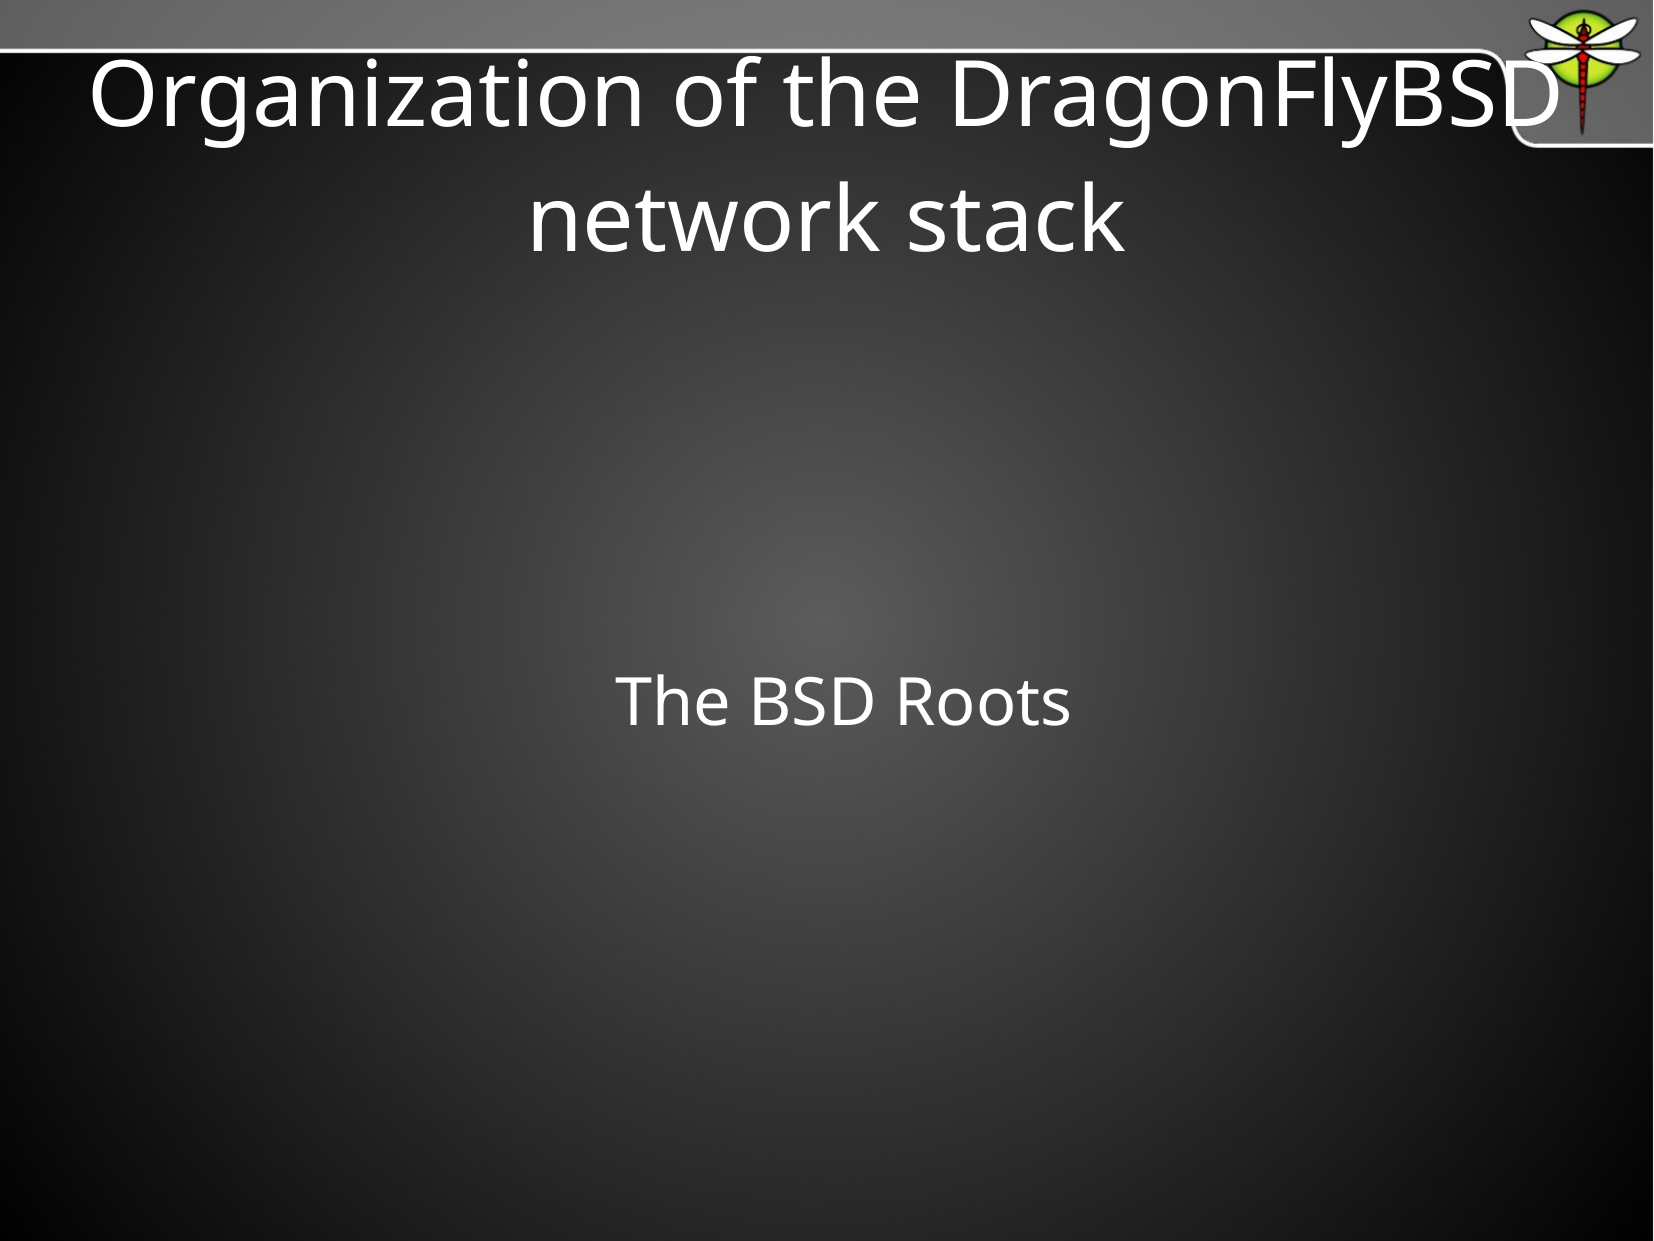

# Organization of the DragonFlyBSD network stack
The BSD Roots